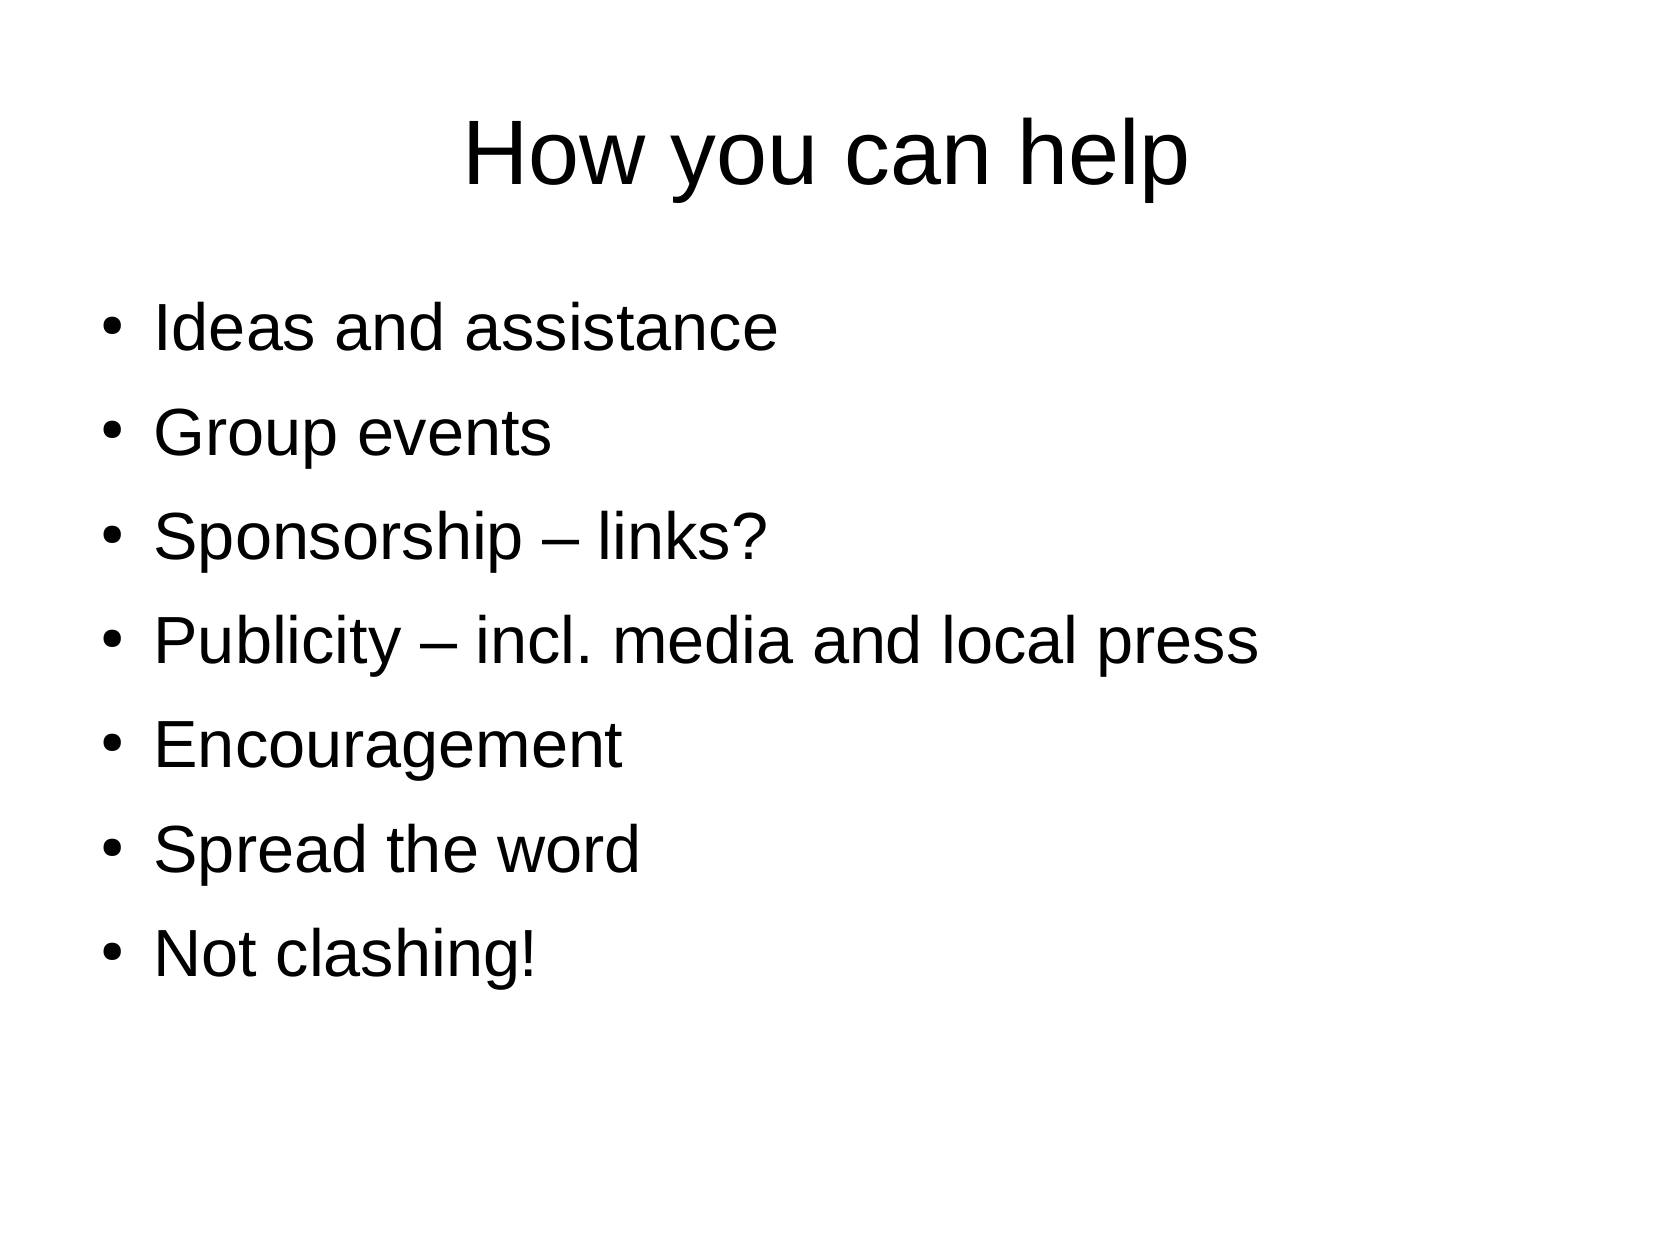

# How you can help
Ideas and assistance
Group events
Sponsorship – links?
Publicity – incl. media and local press
Encouragement
Spread the word
Not clashing!